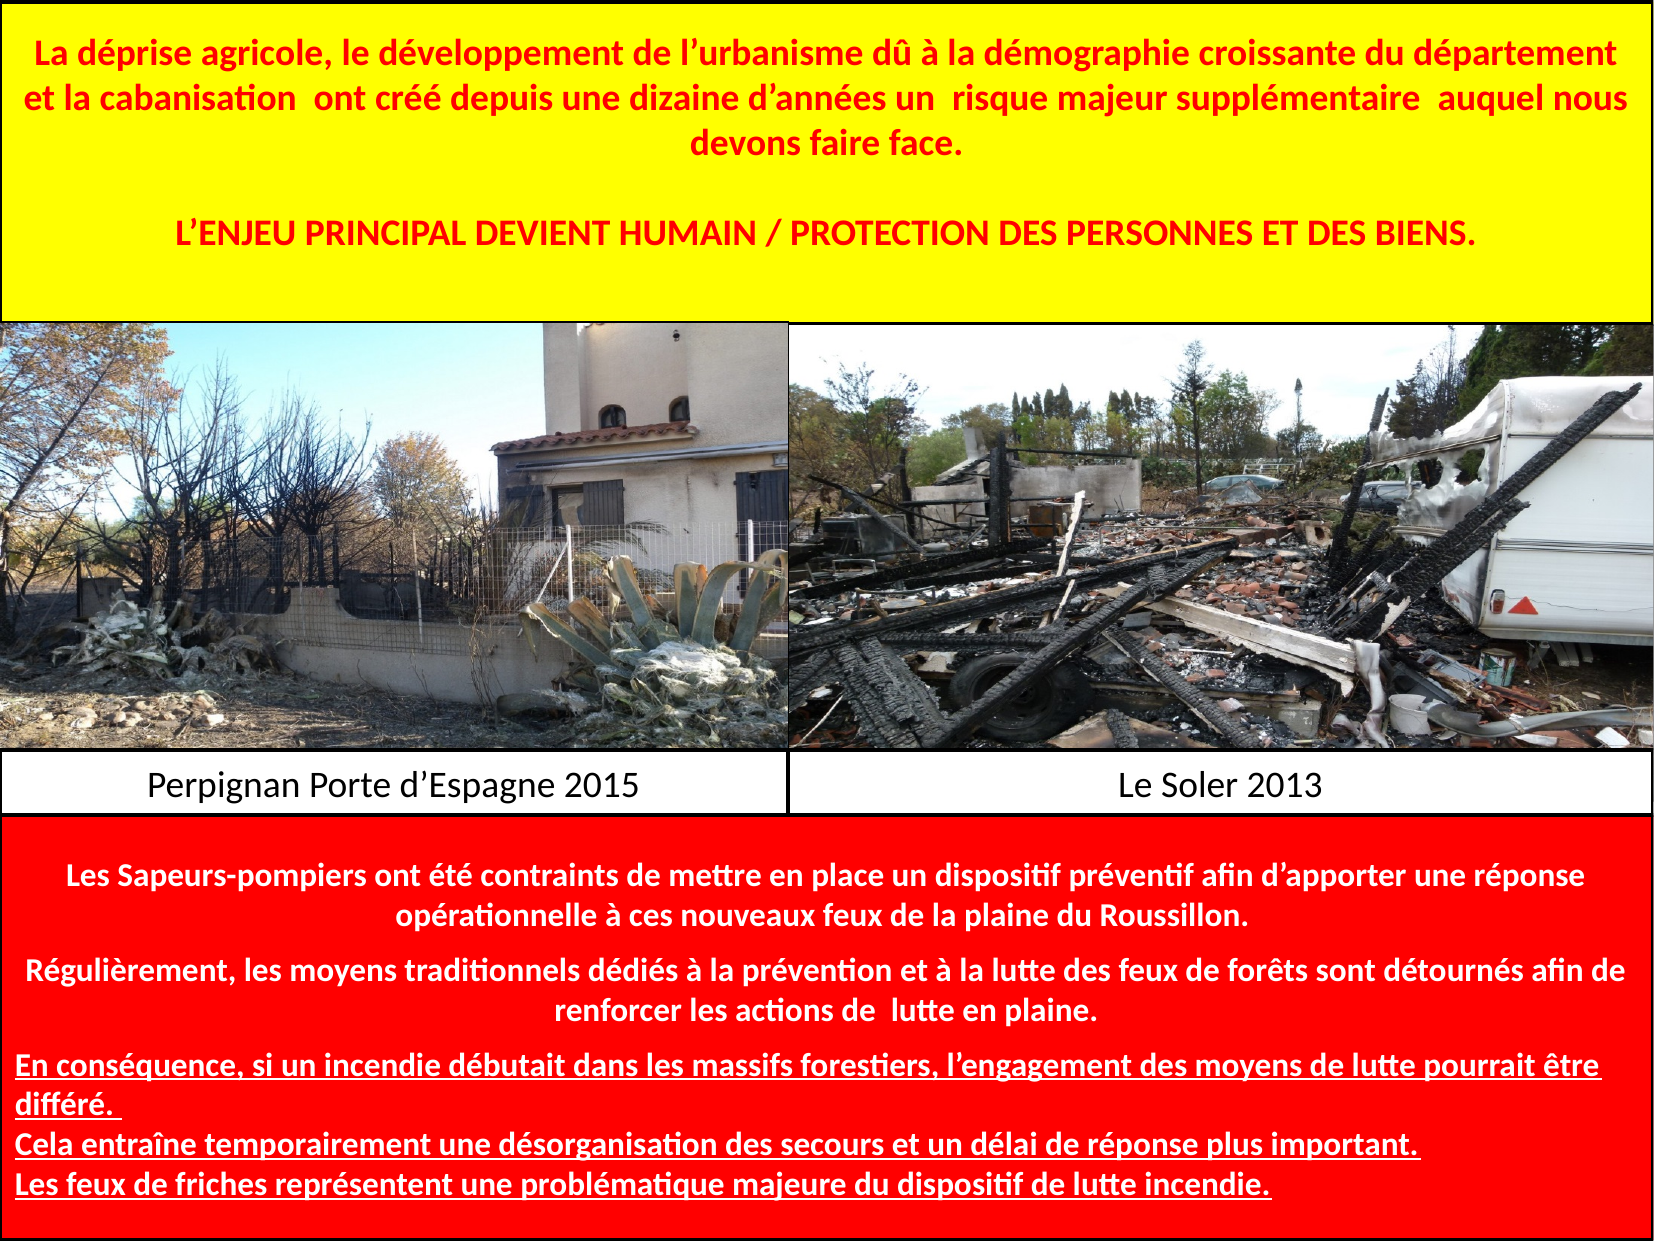

La déprise agricole, le développement de l’urbanisme dû à la démographie croissante du département et la cabanisation ont créé depuis une dizaine d’années un risque majeur supplémentaire auquel nous devons faire face.
L’ENJEU PRINCIPAL DEVIENT HUMAIN / PROTECTION DES PERSONNES ET DES BIENS.
Le Soler 2013
Perpignan Porte d’Espagne 2015
Les Sapeurs-pompiers ont été contraints de mettre en place un dispositif préventif afin d’apporter une réponse opérationnelle à ces nouveaux feux de la plaine du Roussillon.
Régulièrement, les moyens traditionnels dédiés à la prévention et à la lutte des feux de forêts sont détournés afin de renforcer les actions de lutte en plaine.
En conséquence, si un incendie débutait dans les massifs forestiers, l’engagement des moyens de lutte pourrait être différé.
Cela entraîne temporairement une désorganisation des secours et un délai de réponse plus important.
Les feux de friches représentent une problématique majeure du dispositif de lutte incendie.